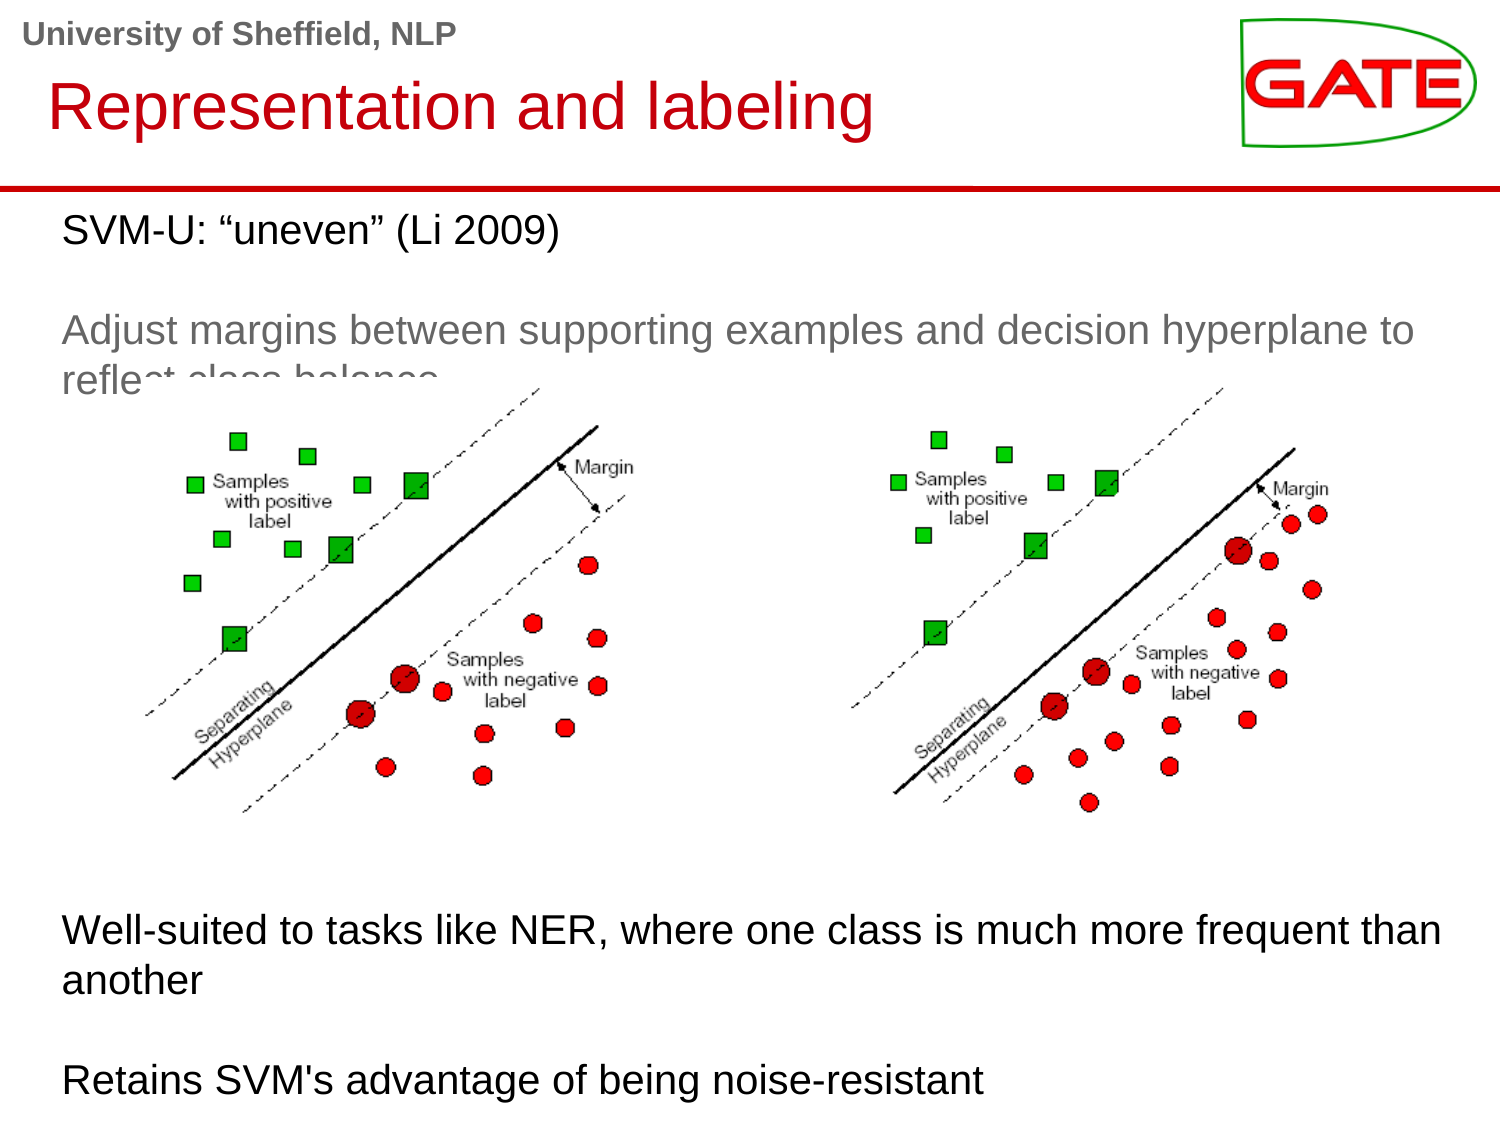

Representation and labeling
SVM-U: “uneven” (Li 2009)
Adjust margins between supporting examples and decision hyperplane to reflect class balance
Well-suited to tasks like NER, where one class is much more frequent than another
Retains SVM's advantage of being noise-resistant